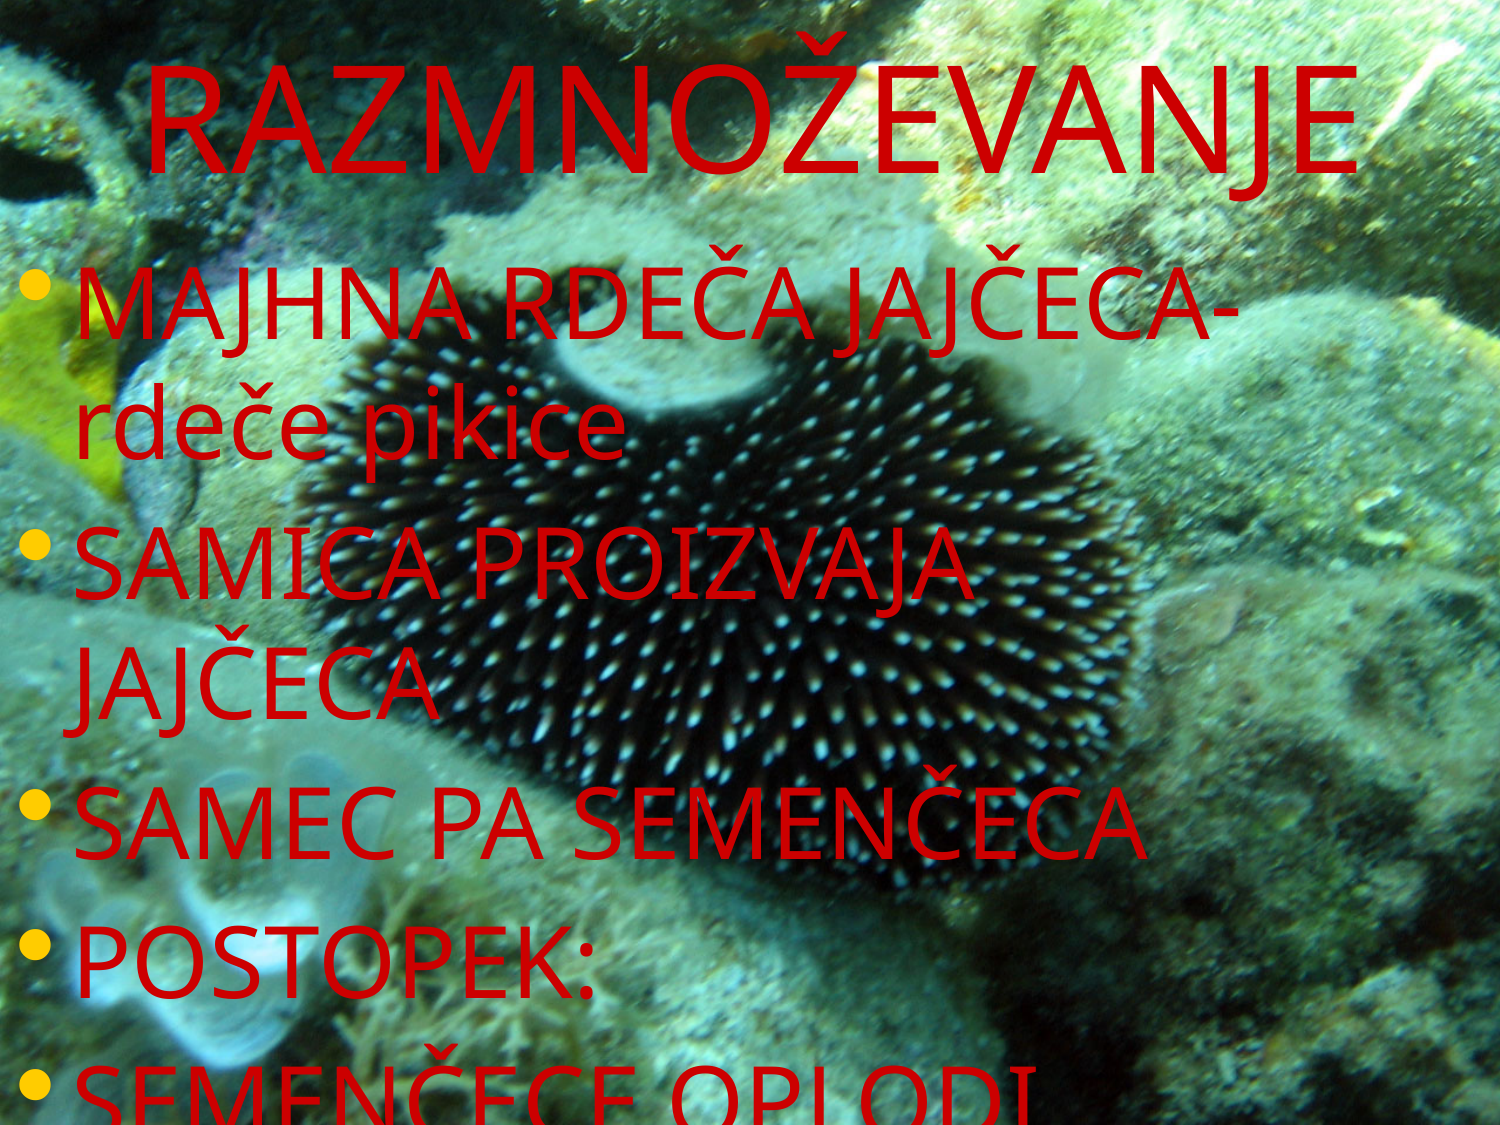

# RAZMNOŽEVANJE
MAJHNA RDEČA JAJČECA- rdeče pikice
SAMICA PROIZVAJA JAJČECA
SAMEC PA SEMENČECA
POSTOPEK:
SEMENČECE OPLODI JAJČECE